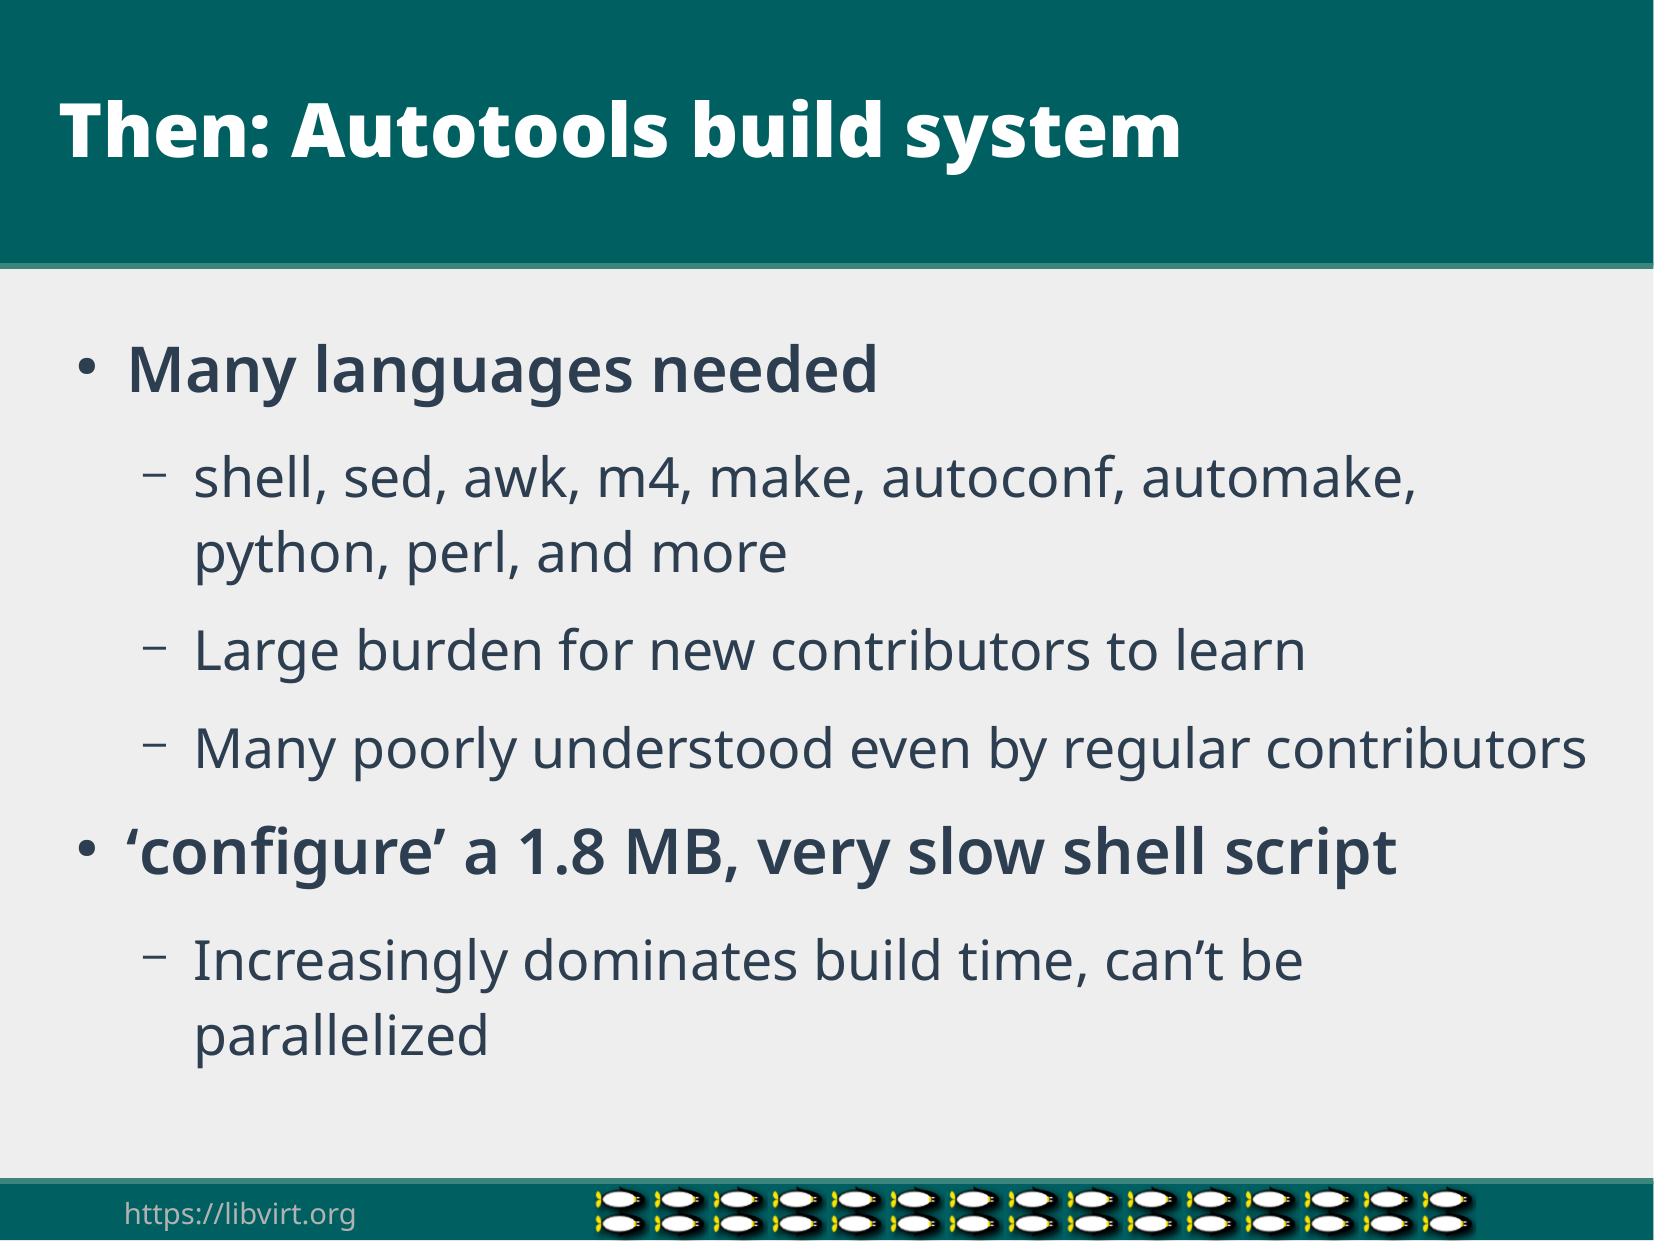

# Then: Autotools build system
Many languages needed
shell, sed, awk, m4, make, autoconf, automake, python, perl, and more
Large burden for new contributors to learn
Many poorly understood even by regular contributors
‘configure’ a 1.8 MB, very slow shell script
Increasingly dominates build time, can’t be parallelized
https://libvirt.org